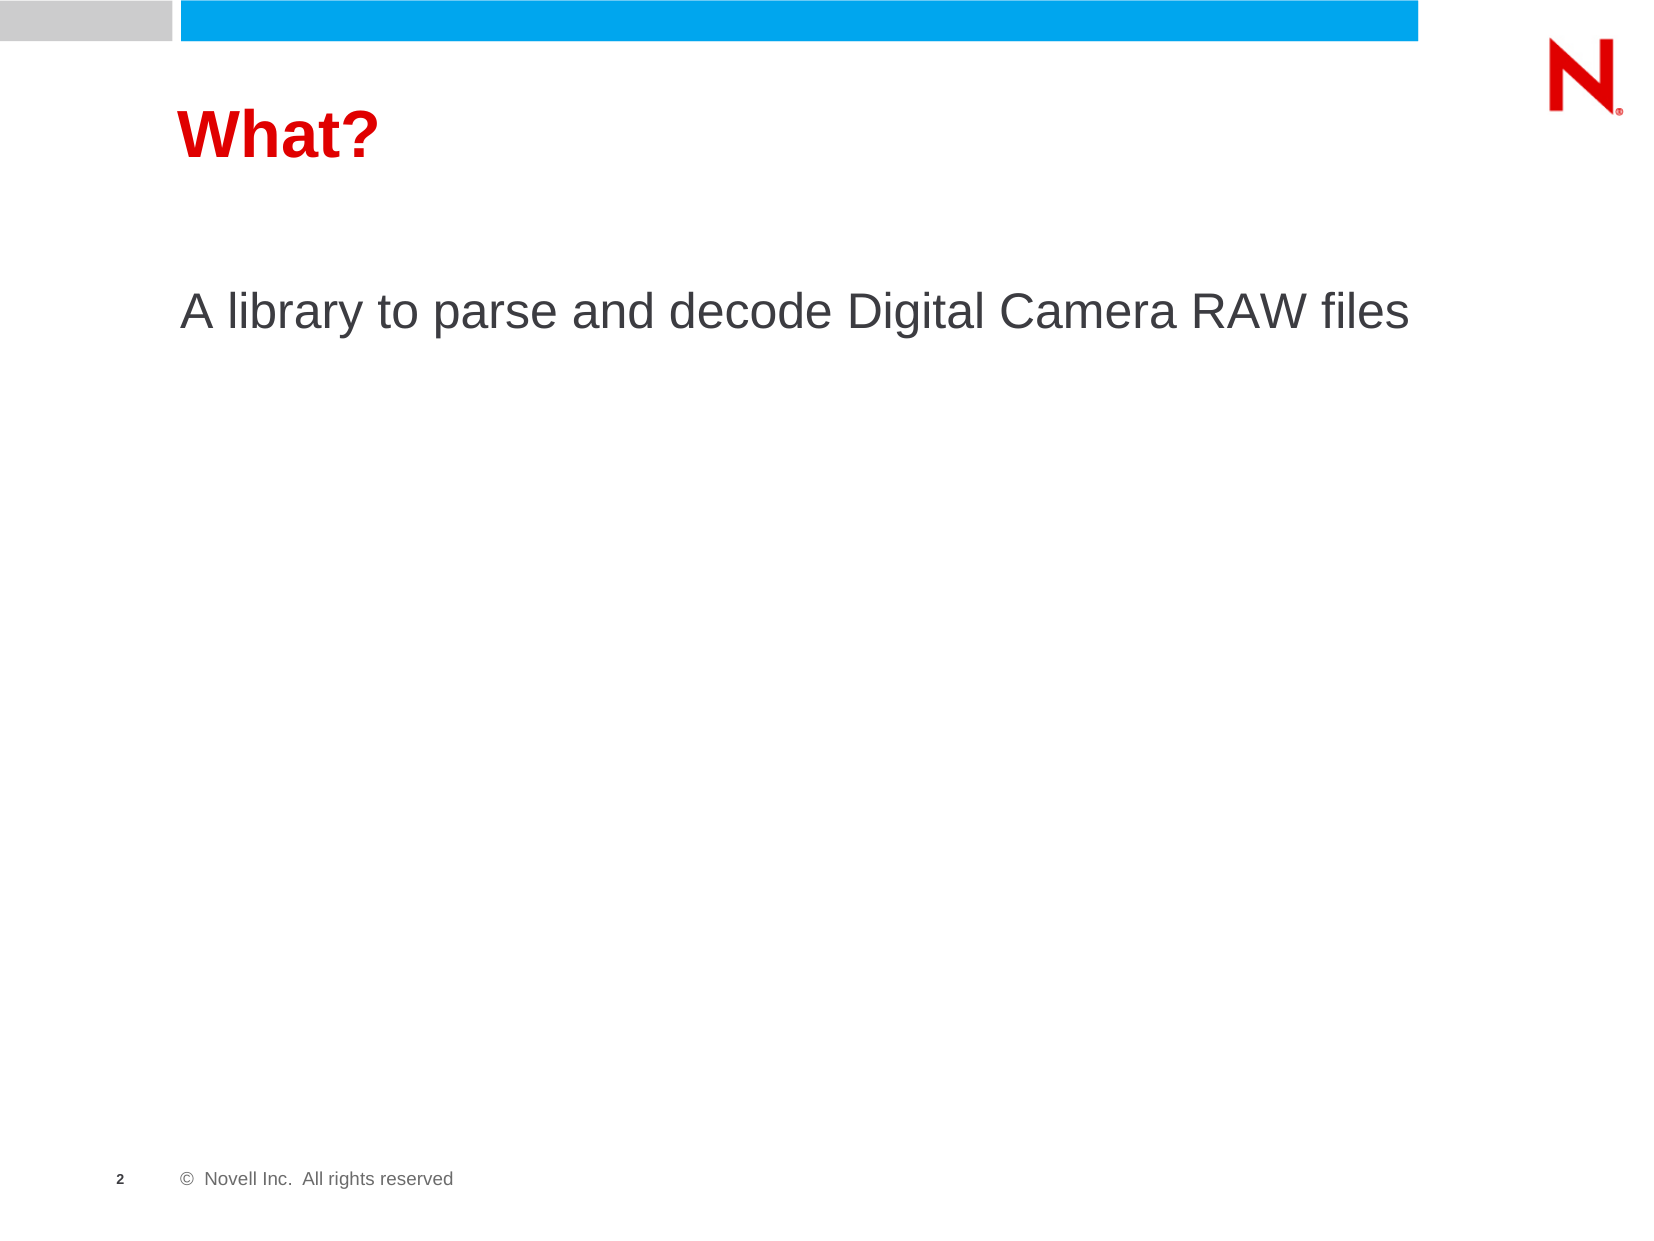

# What?
A library to parse and decode Digital Camera RAW files